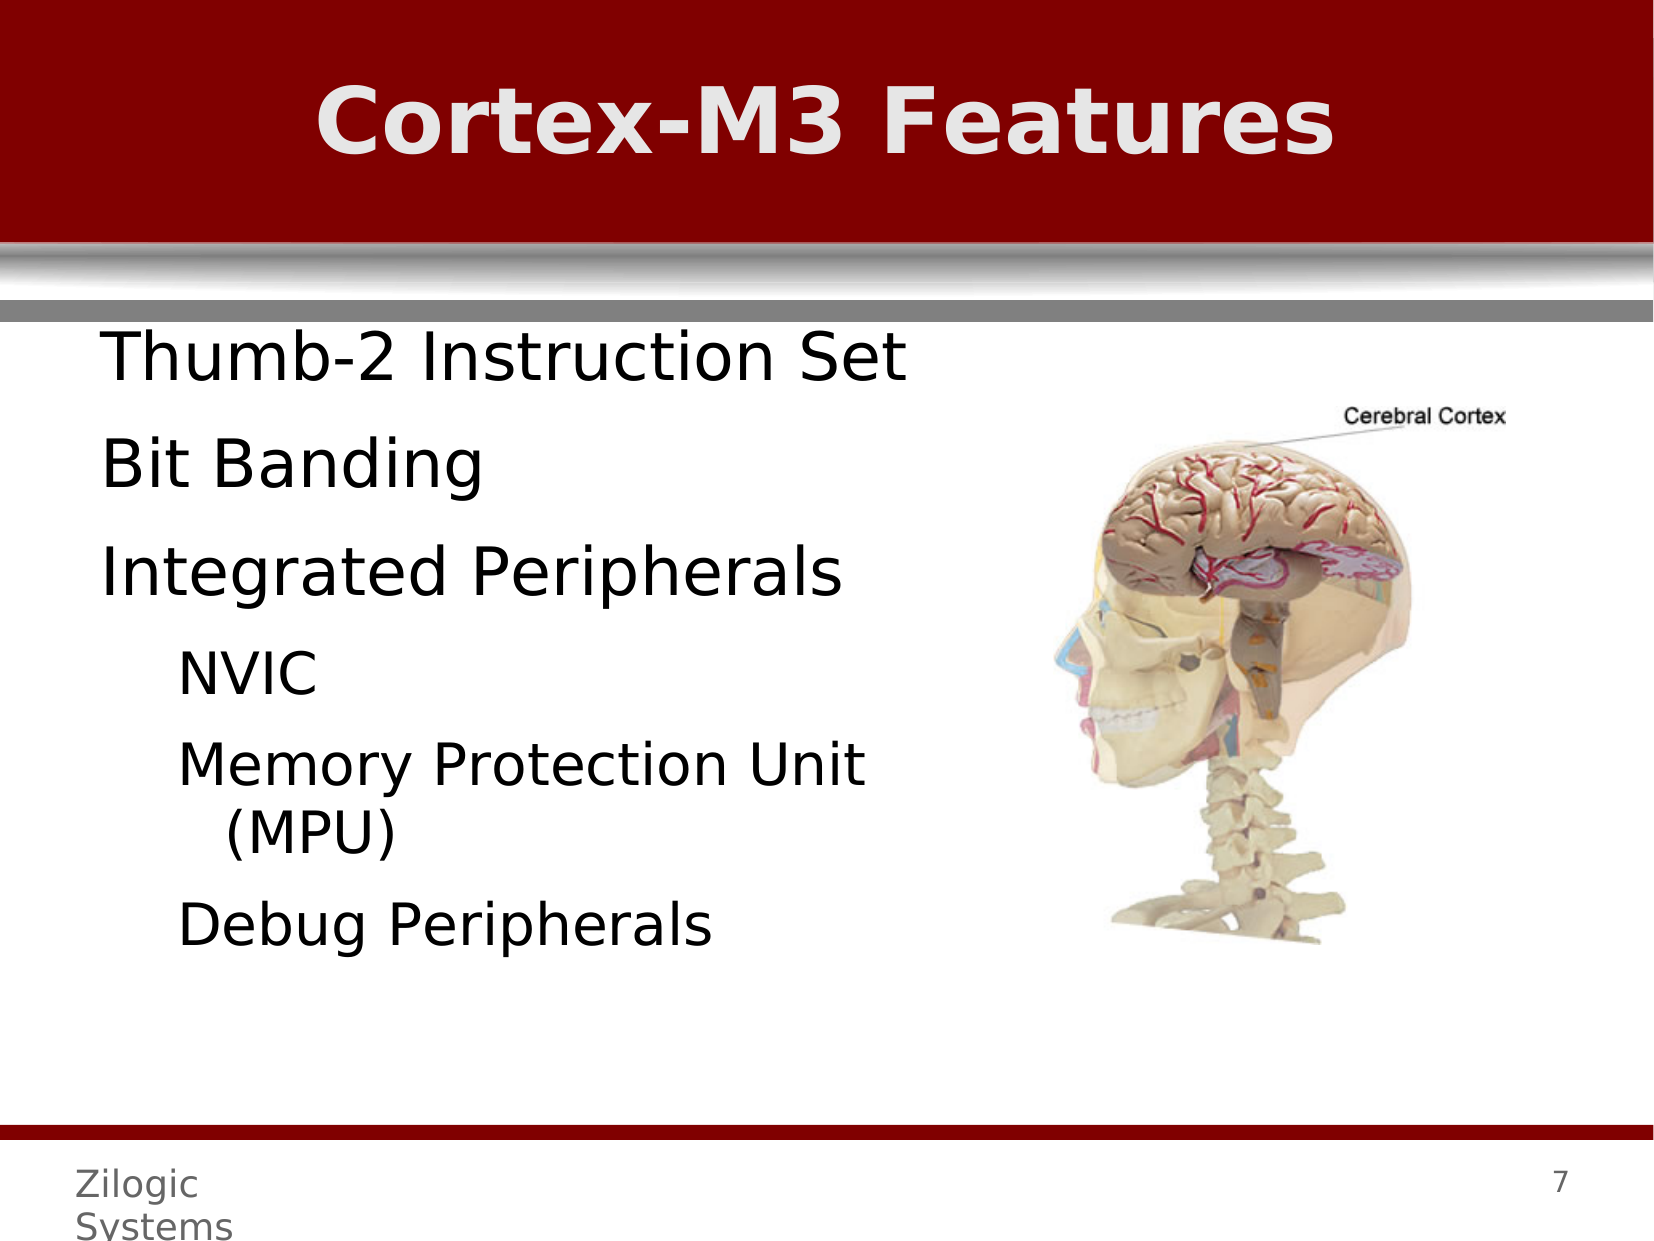

# Cortex-M3 Features
Thumb-2 Instruction Set
Bit Banding
Integrated Peripherals
NVIC
Memory Protection Unit (MPU)
Debug Peripherals
7